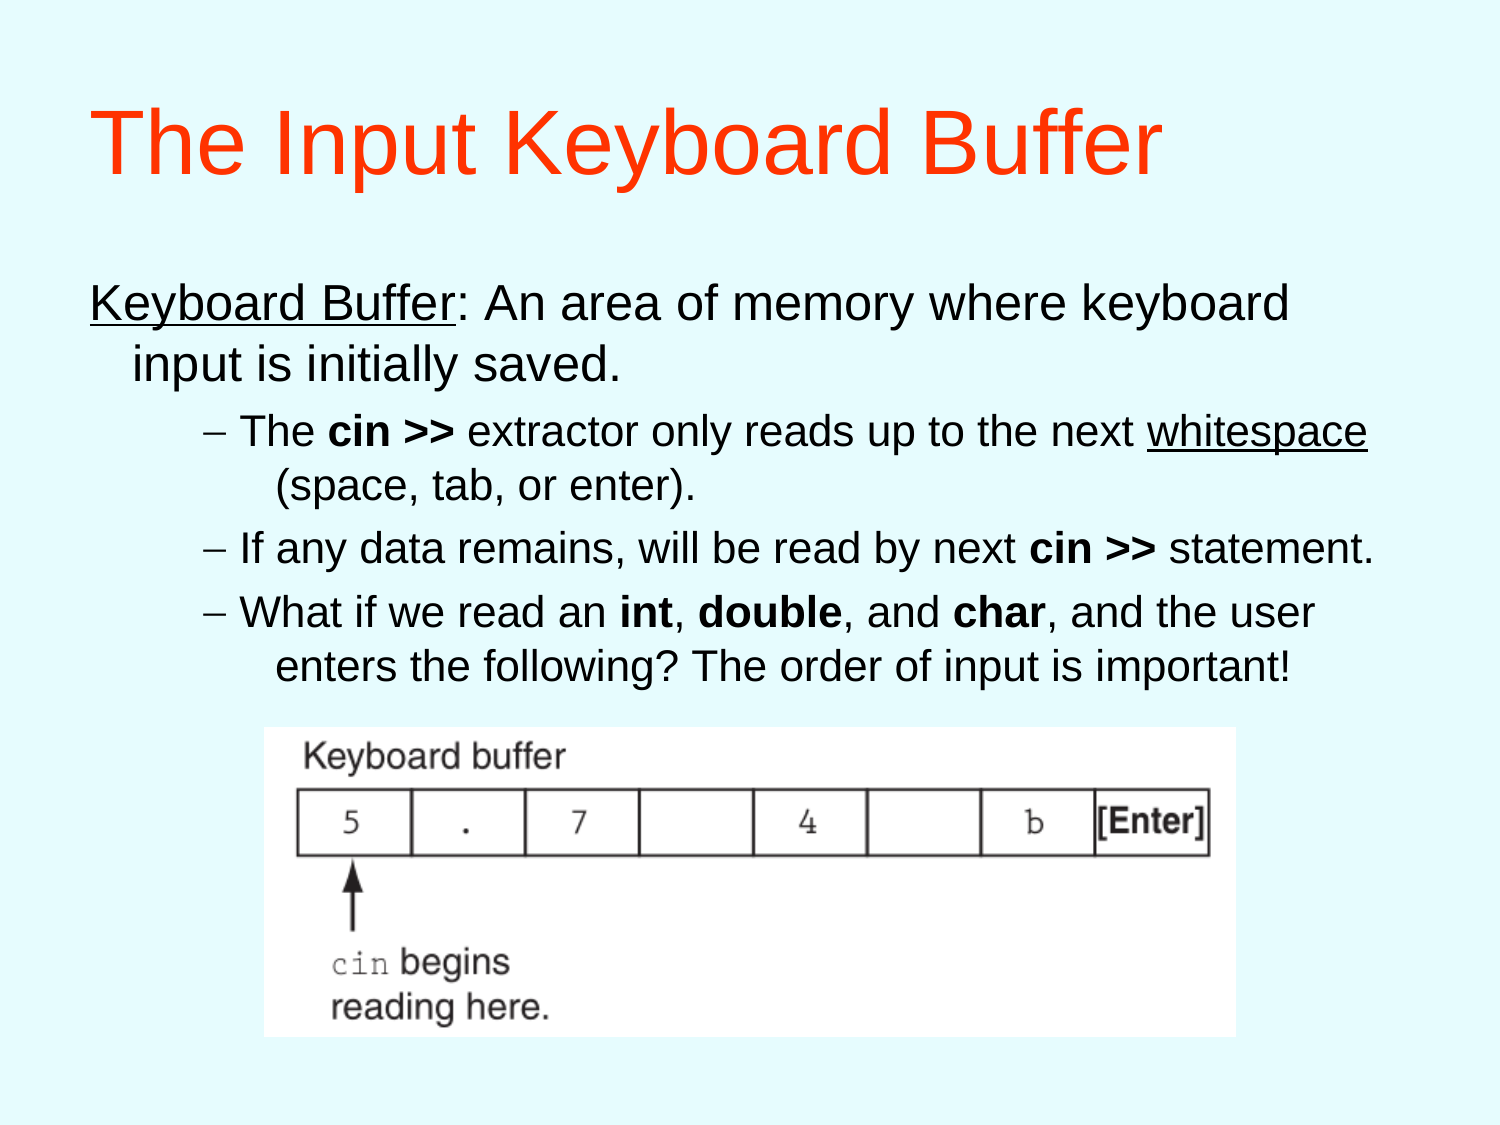

# The Input Keyboard Buffer
Keyboard Buffer: An area of memory where keyboard input is initially saved.
The cin >> extractor only reads up to the next whitespace (space, tab, or enter).
If any data remains, will be read by next cin >> statement.
What if we read an int, double, and char, and the user enters the following? The order of input is important!